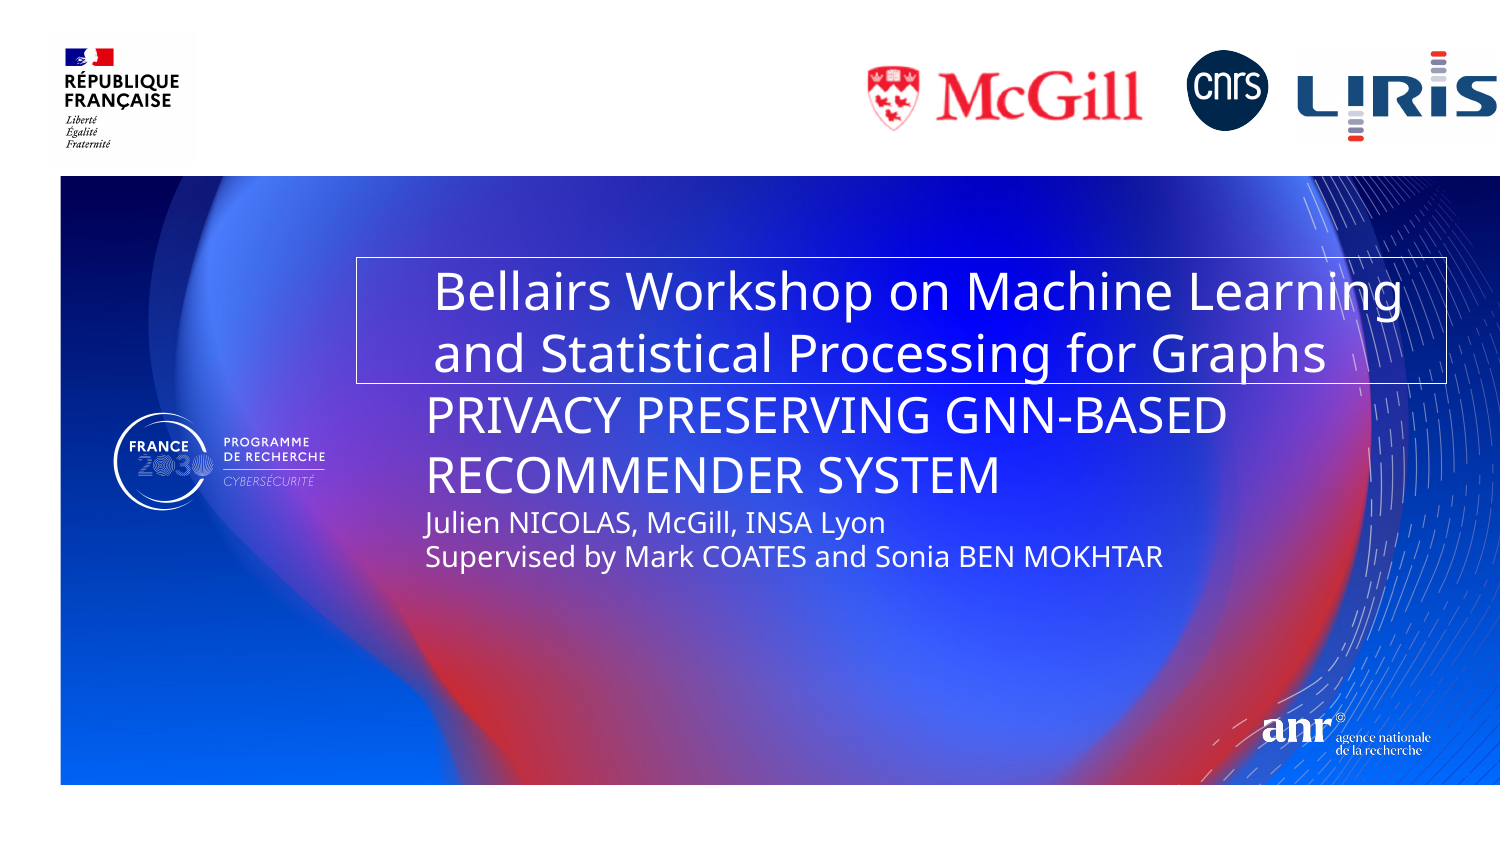

# Bellairs Workshop on Machine Learning and Statistical Processing for Graphs
PRIVACY PRESERVING GNN-BASED RECOMMENDER SYSTEM
Julien NICOLAS, McGill, INSA Lyon
Supervised by Mark COATES and Sonia BEN MOKHTAR